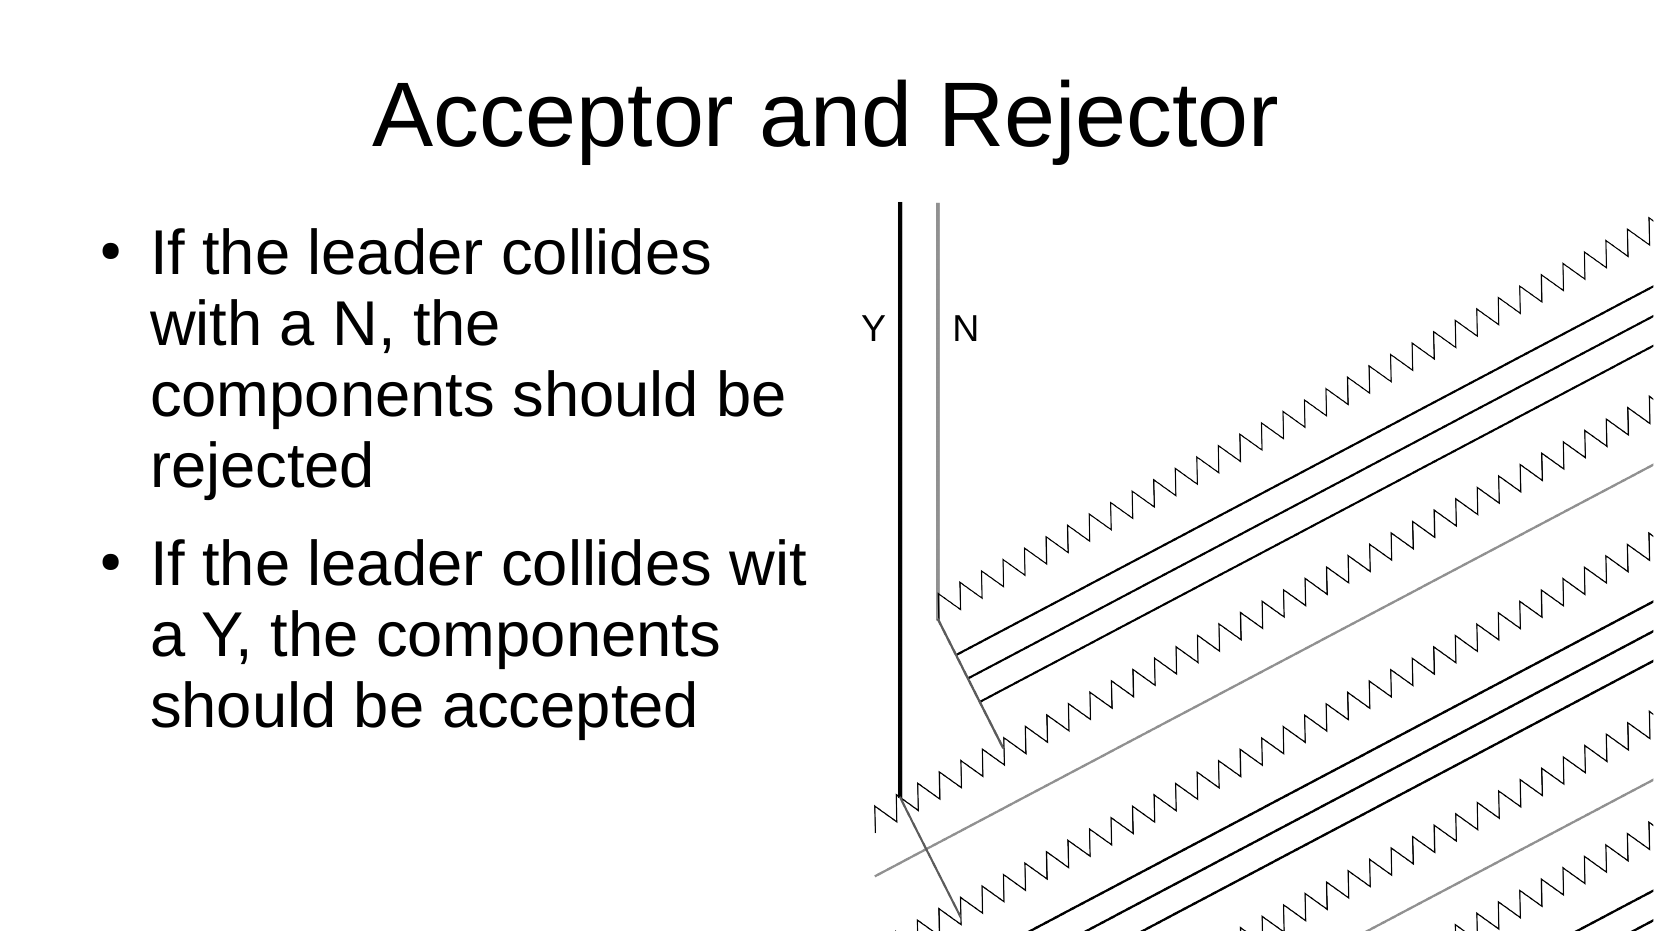

# Acceptor and Rejector
If the leader collides with a N, the components should be rejected
If the leader collides wit a Y, the components should be accepted
Y
N